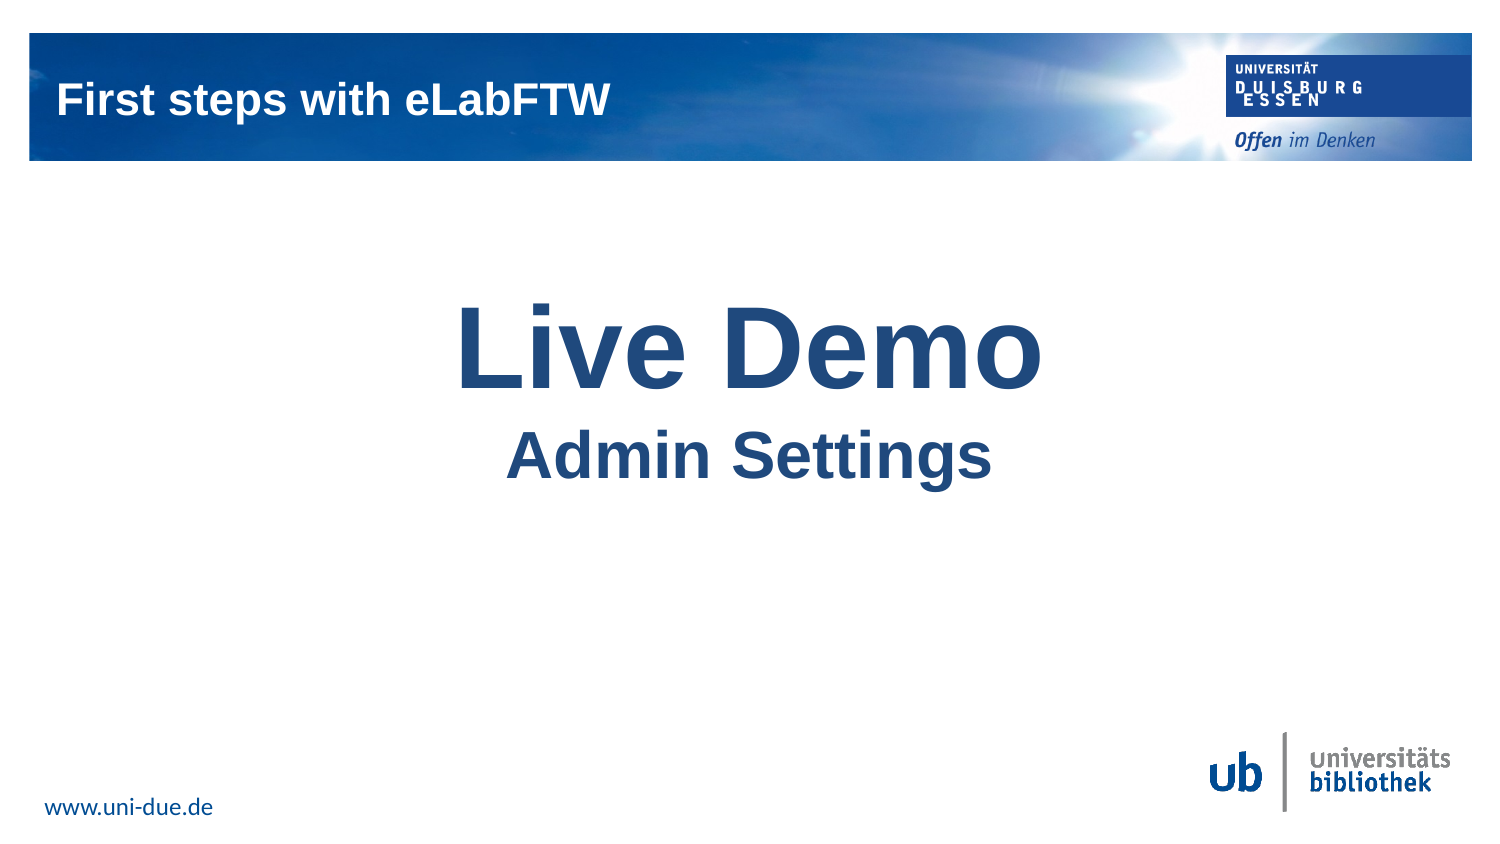

First steps with eLabFTW
Live Demo
Admin Settings
www.uni-due.de